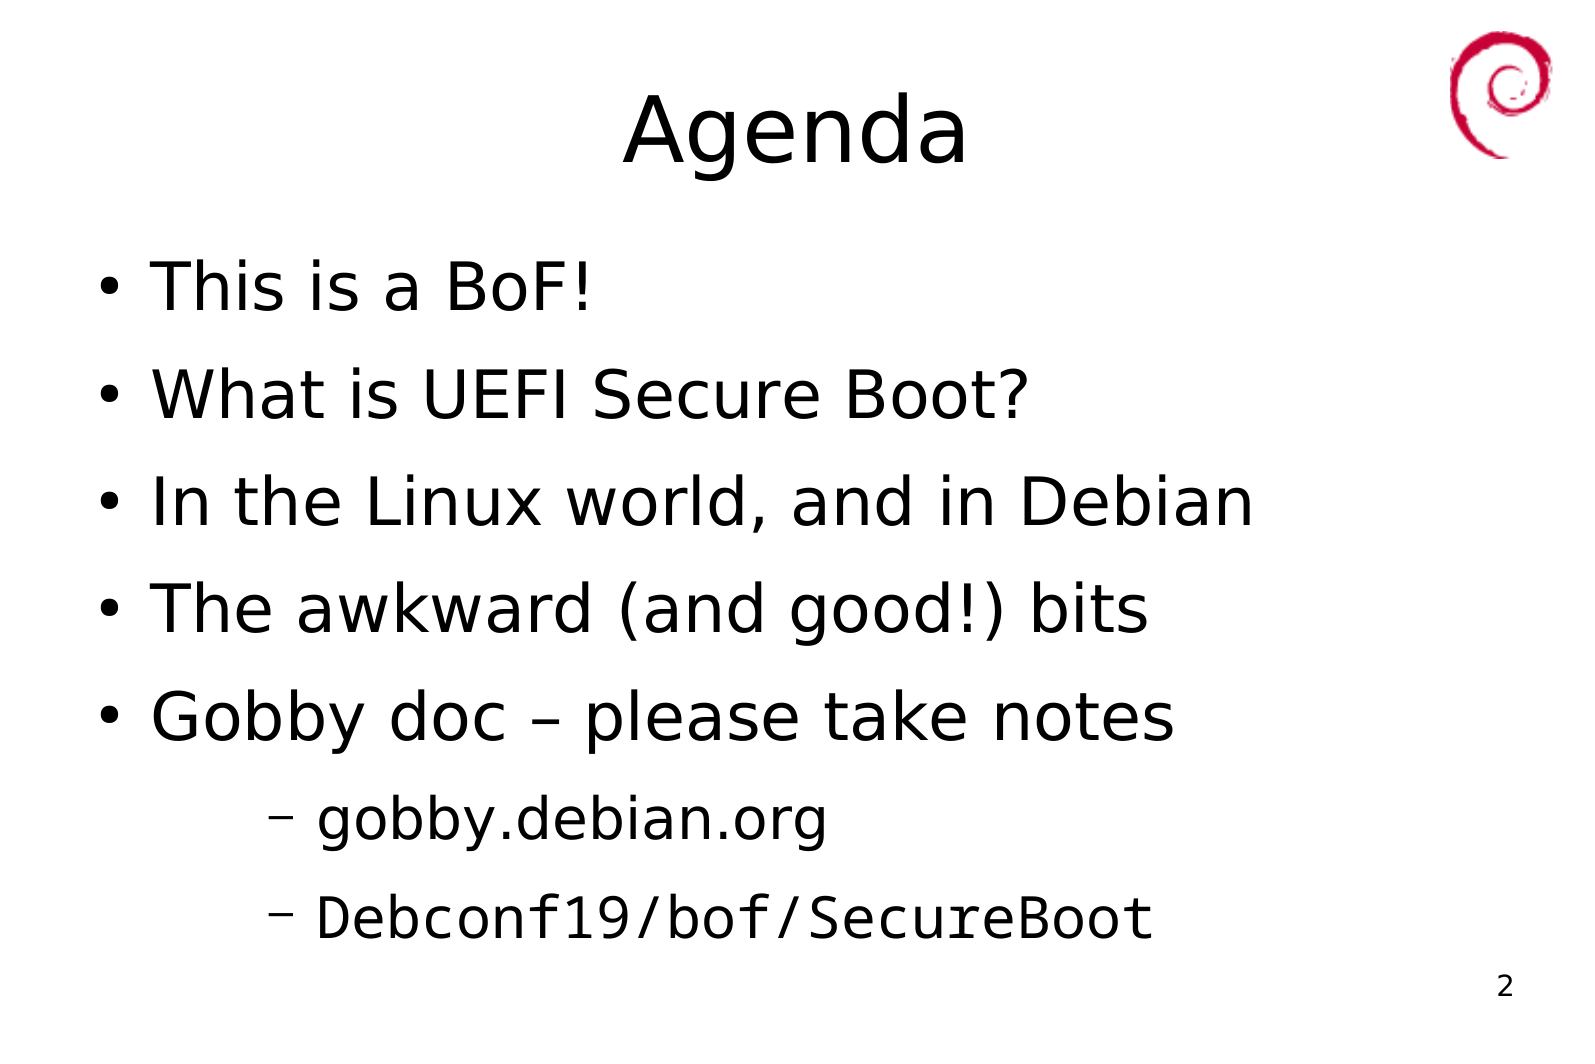

# Agenda
This is a BoF!
What is UEFI Secure Boot?
In the Linux world, and in Debian
The awkward (and good!) bits
Gobby doc – please take notes
gobby.debian.org
Debconf19/bof/SecureBoot
2